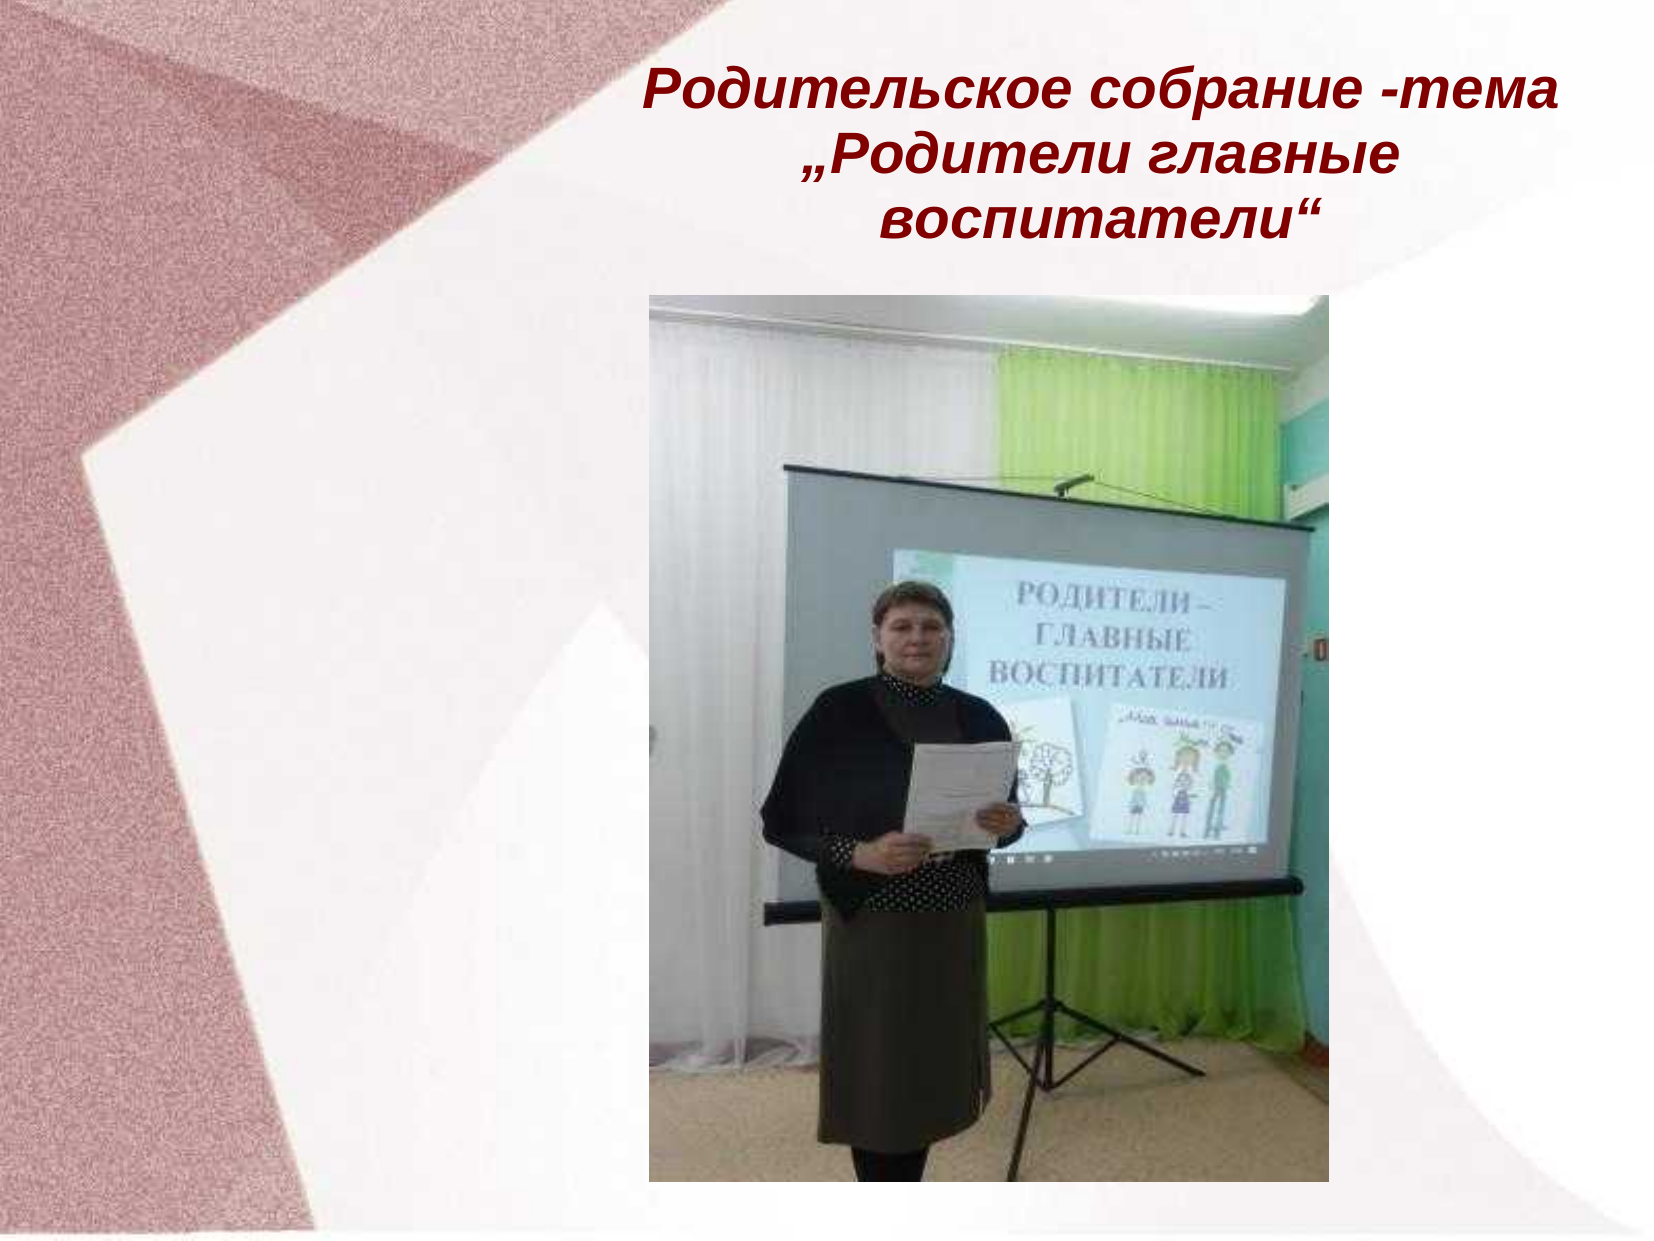

# Родительское собрание -тема „Родители главные воспитатели“